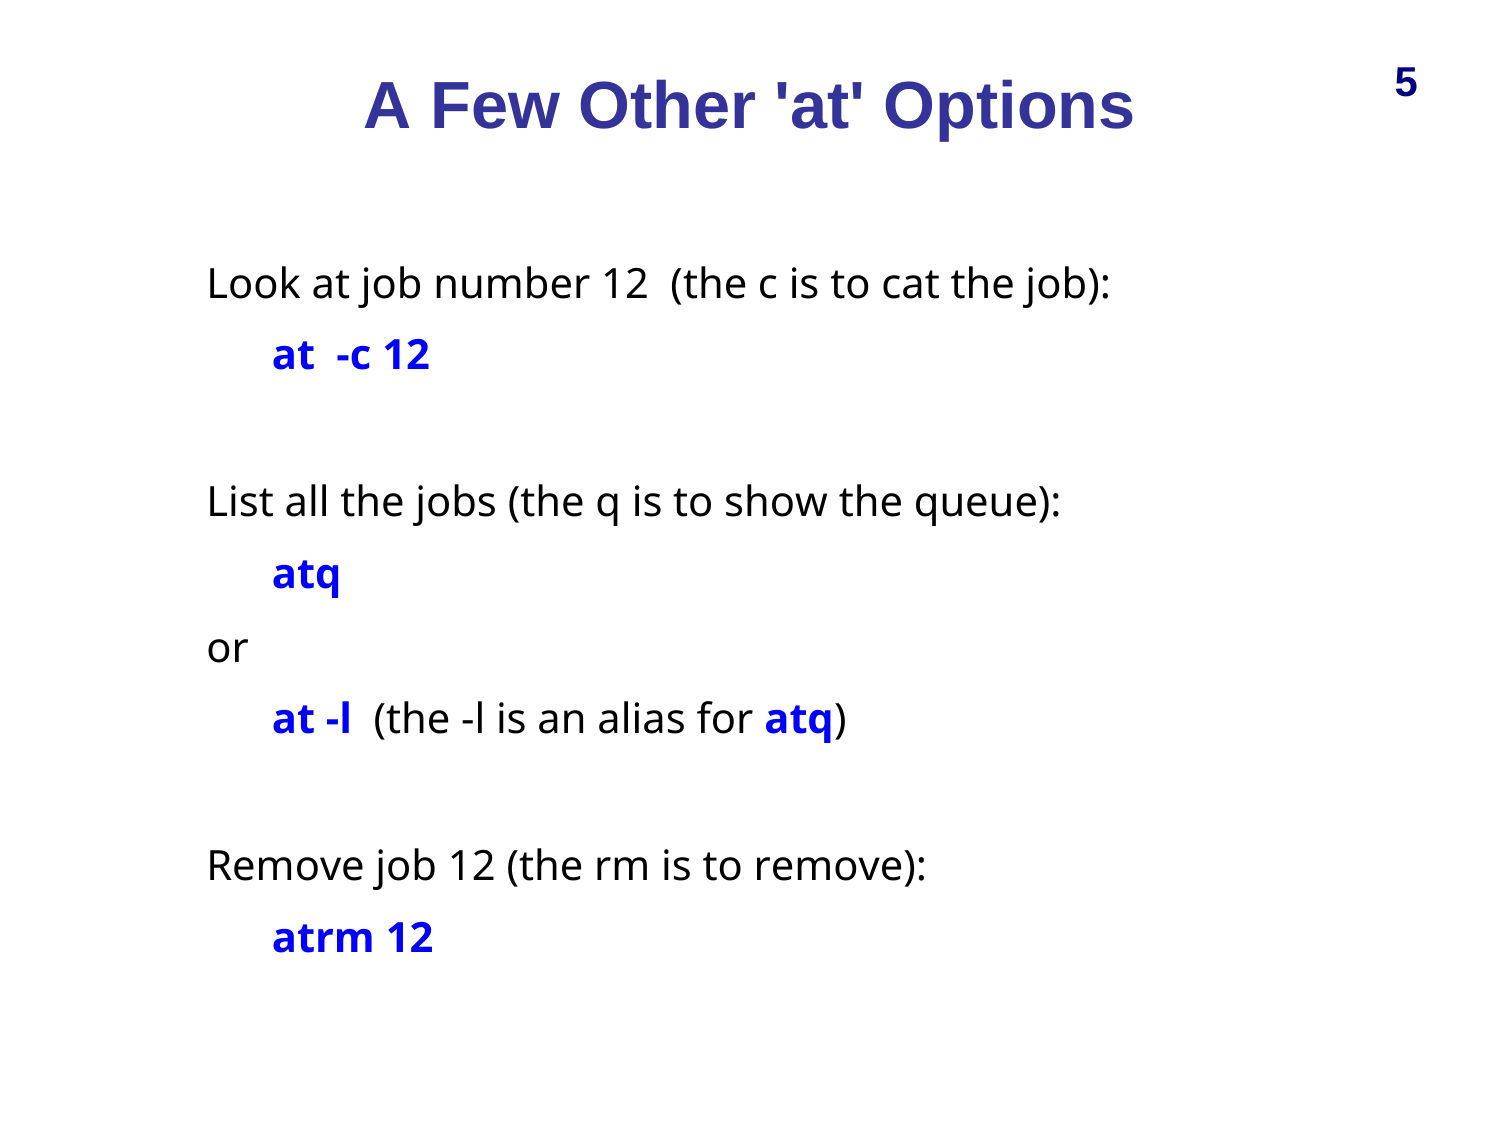

5
# A Few Other 'at' Options
Look at job number 12 (the c is to cat the job):
at -c 12
List all the jobs (the q is to show the queue):
atq
or
at -l (the -l is an alias for atq)
Remove job 12 (the rm is to remove):
atrm 12